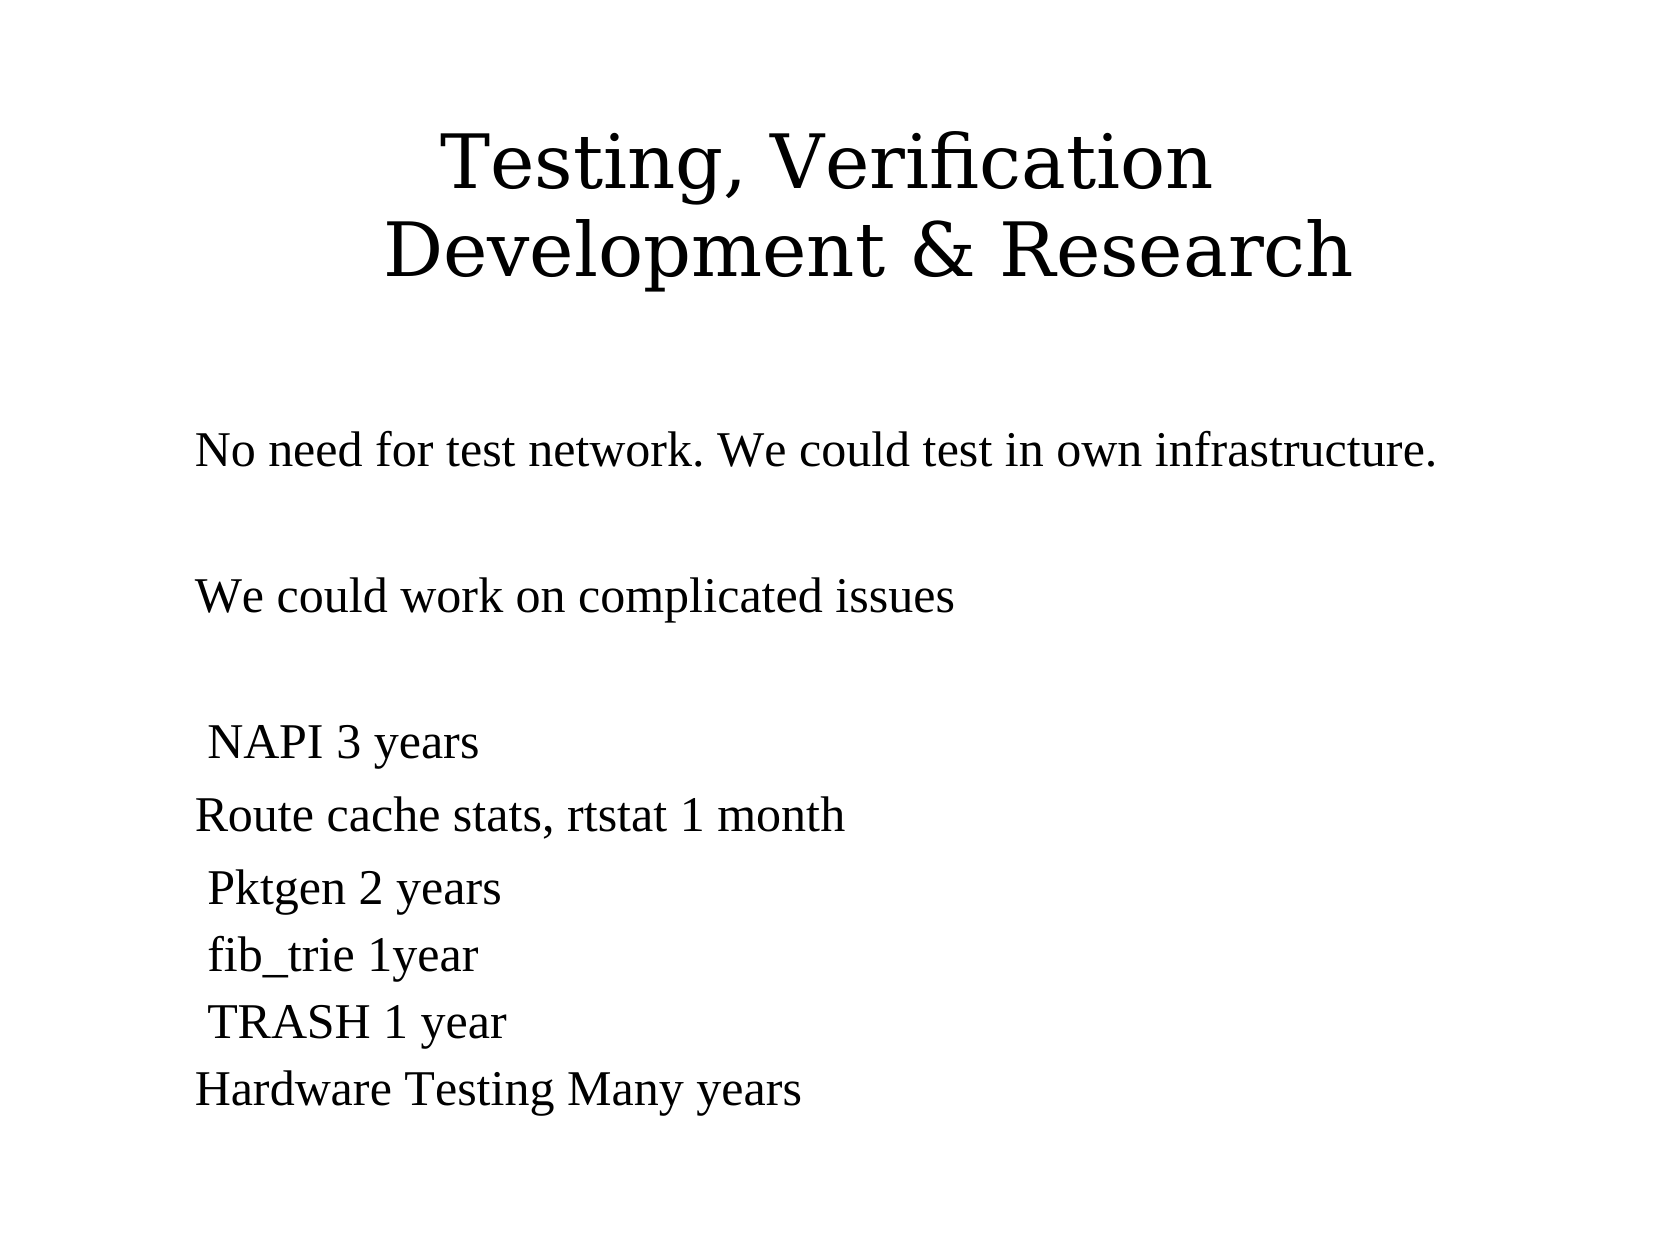

# Testing, Verification Development & Research
No need for test network. We could test in own infrastructure.
We could work on complicated issues
 NAPI 3 years
Route cache stats, rtstat 1 month
 Pktgen 2 years
 fib_trie 1year
 TRASH 1 year
Hardware Testing Many years